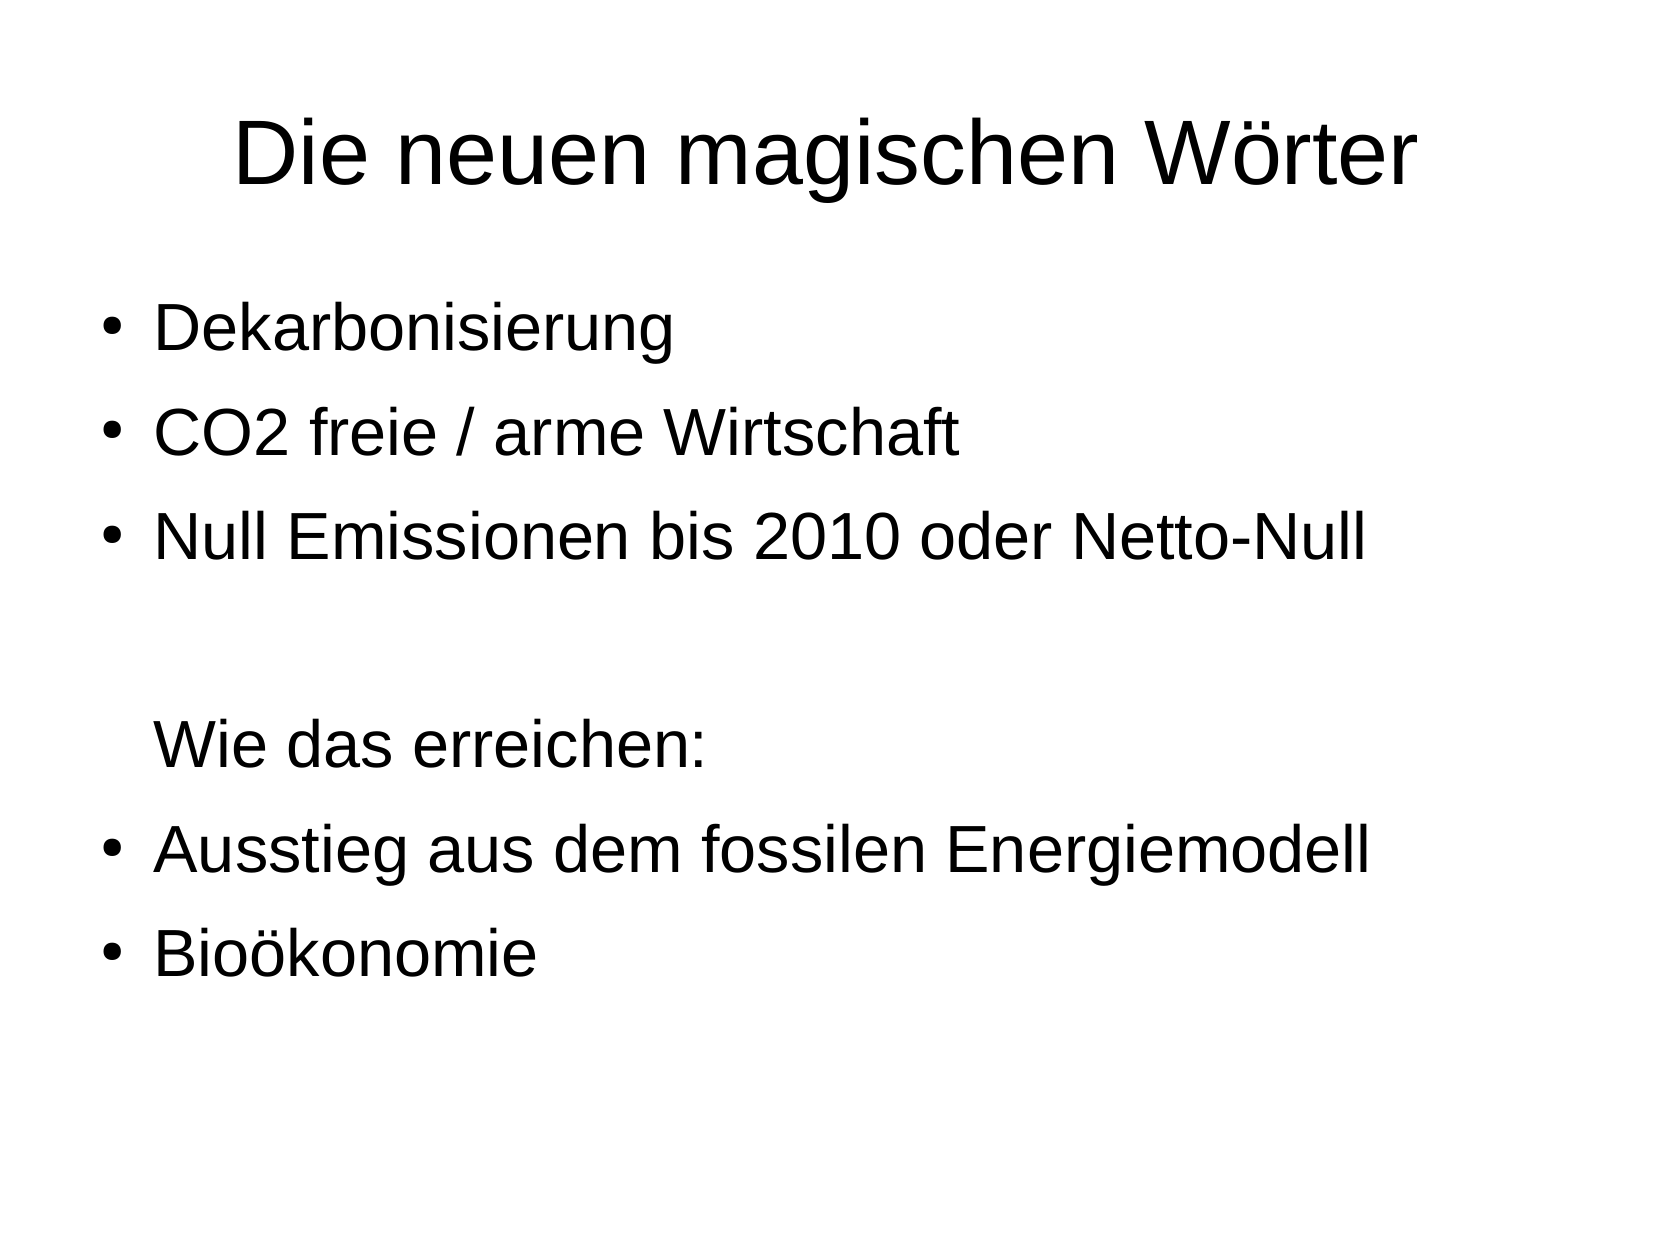

# Die neuen magischen Wörter
Dekarbonisierung
CO2 freie / arme Wirtschaft
Null Emissionen bis 2010 oder Netto-Null
Wie das erreichen:
Ausstieg aus dem fossilen Energiemodell
Bioökonomie